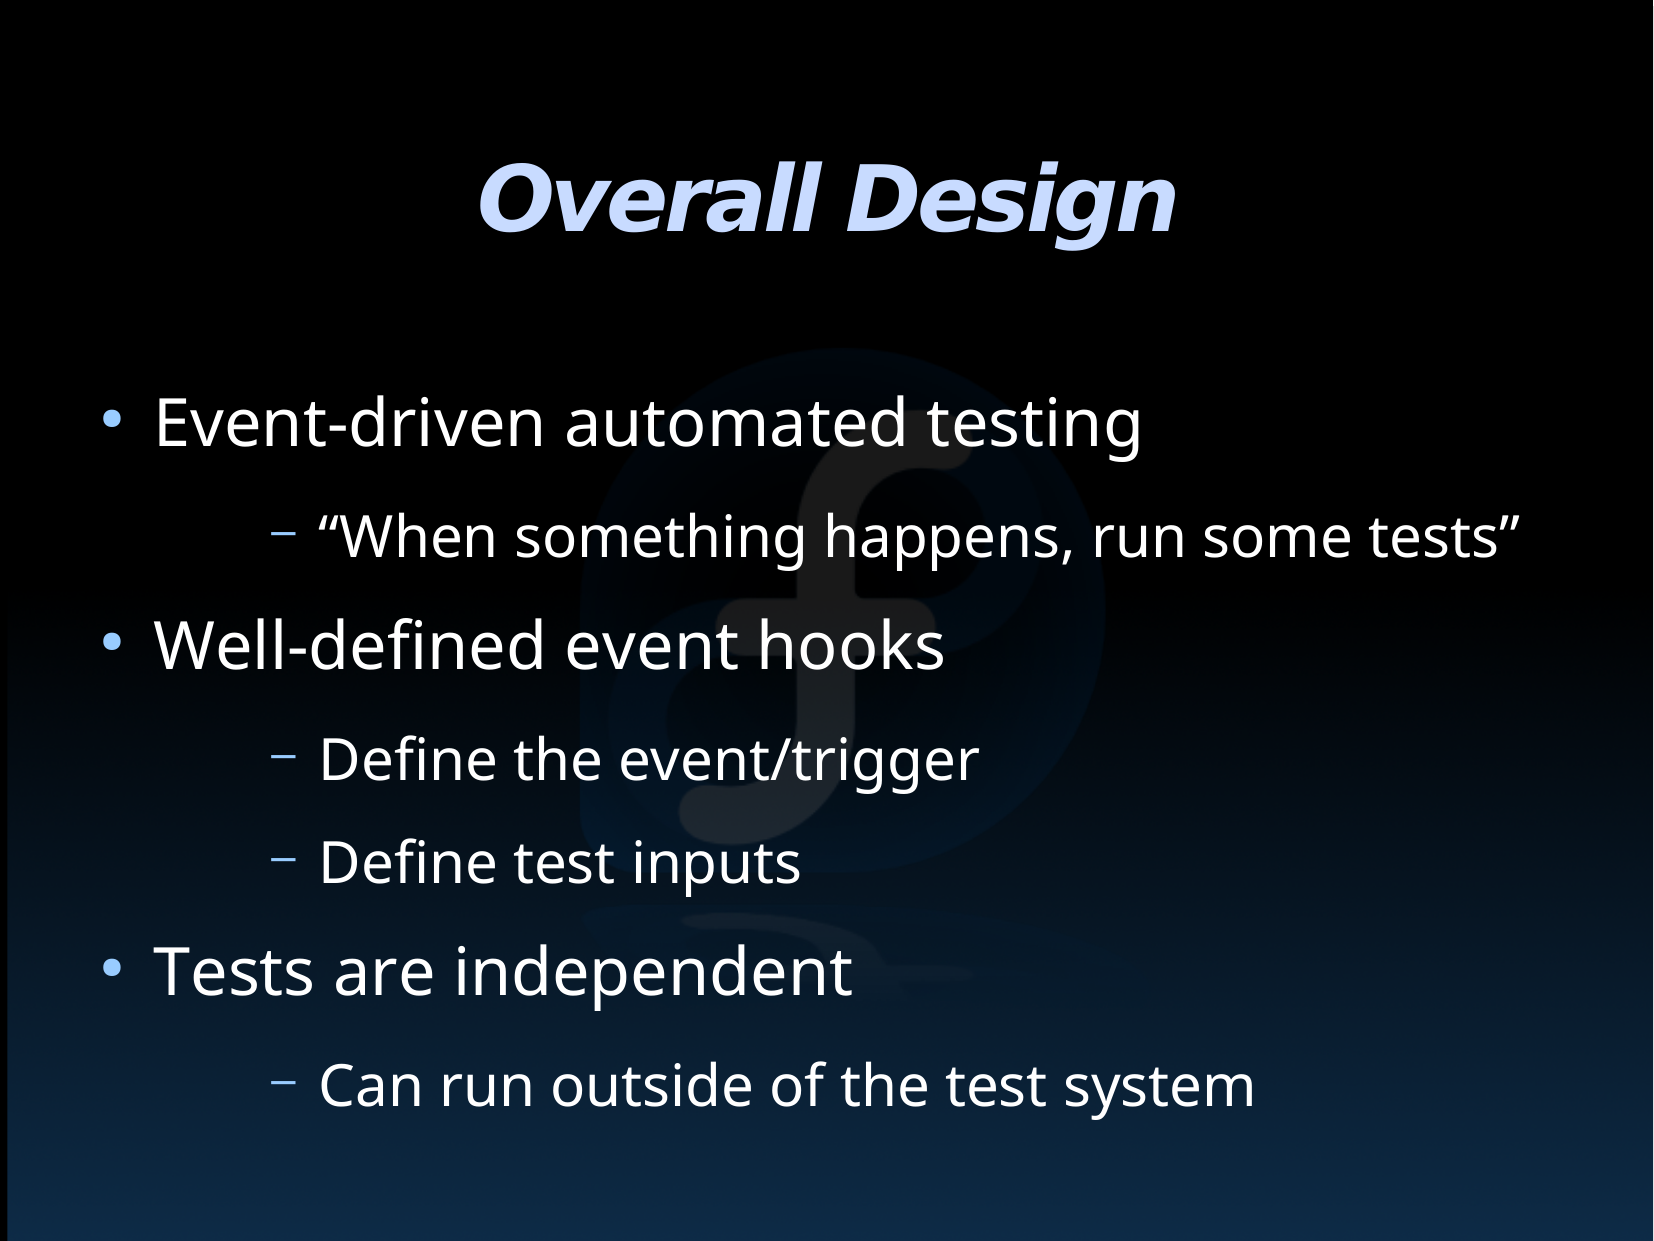

# Overall Design
Event-driven automated testing
“When something happens, run some tests”
Well-defined event hooks
Define the event/trigger
Define test inputs
Tests are independent
Can run outside of the test system